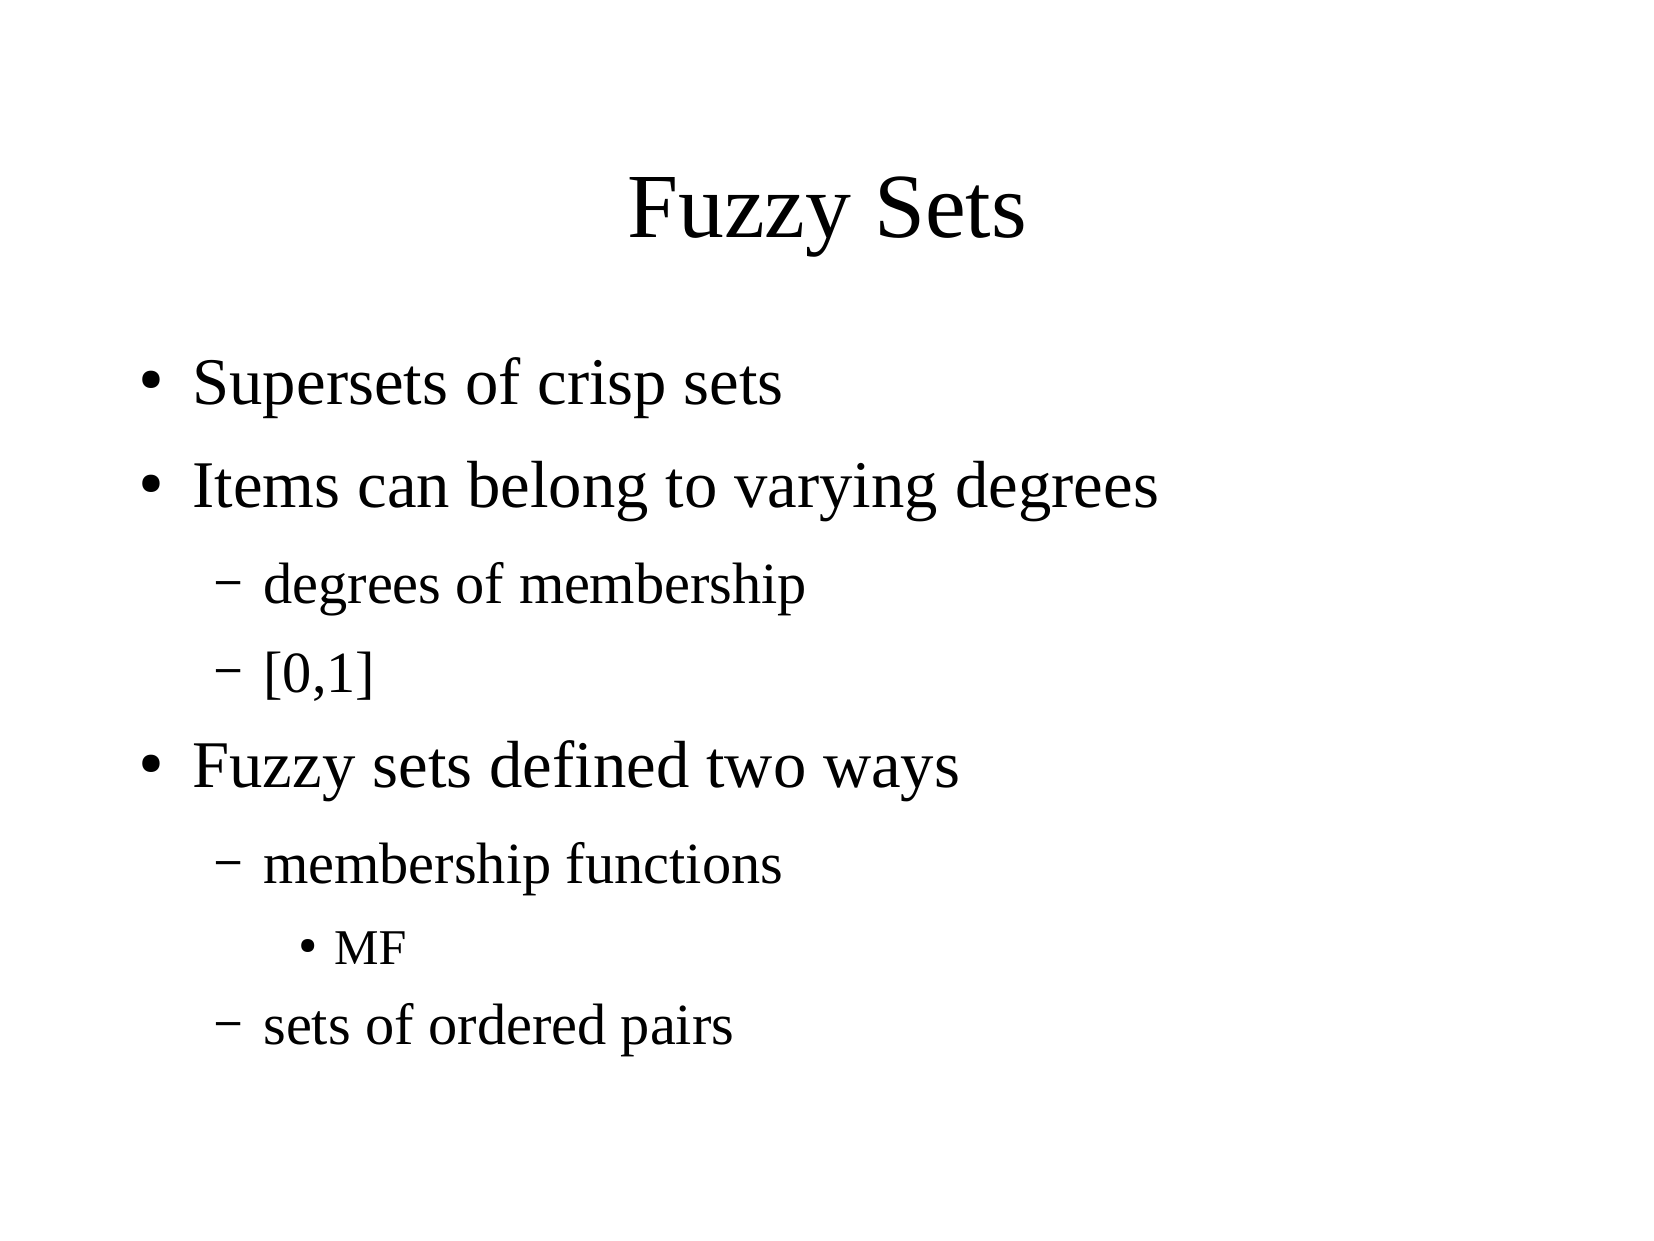

# Fuzzy Sets
Supersets of crisp sets
Items can belong to varying degrees
degrees of membership
[0,1]
Fuzzy sets defined two ways
membership functions
MF
sets of ordered pairs